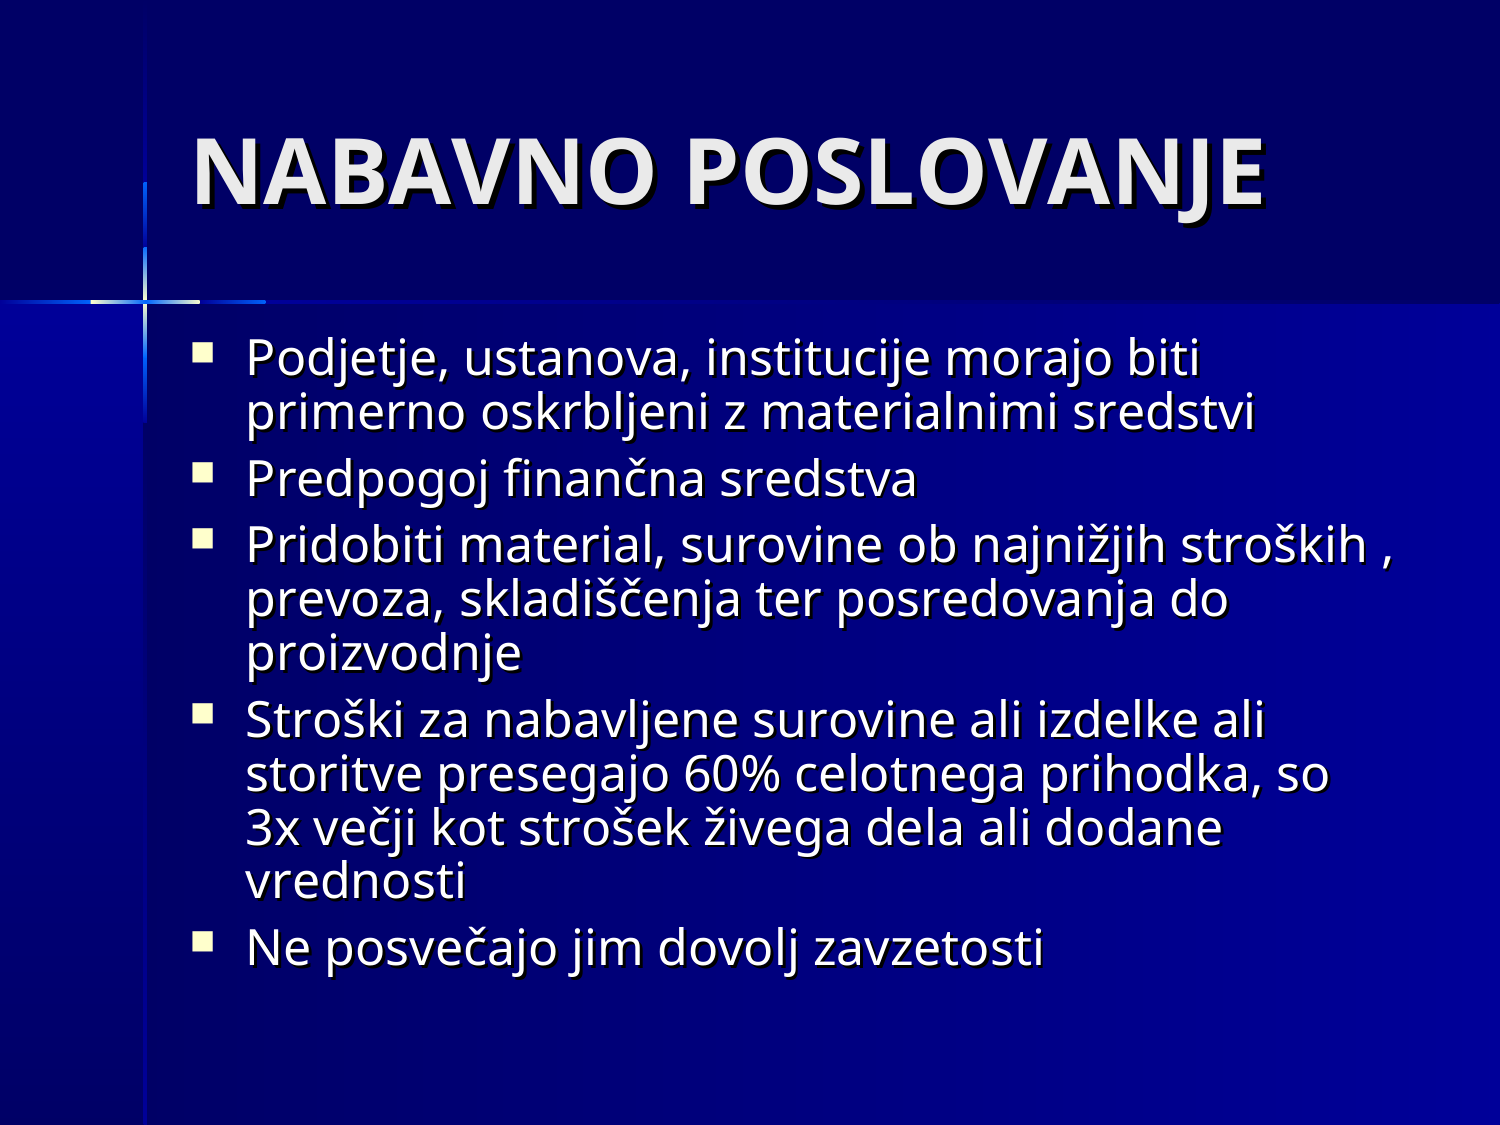

# NABAVNO POSLOVANJE
Podjetje, ustanova, institucije morajo biti primerno oskrbljeni z materialnimi sredstvi
Predpogoj finančna sredstva
Pridobiti material, surovine ob najnižjih stroških , prevoza, skladiščenja ter posredovanja do proizvodnje
Stroški za nabavljene surovine ali izdelke ali storitve presegajo 60% celotnega prihodka, so 3x večji kot strošek živega dela ali dodane vrednosti
Ne posvečajo jim dovolj zavzetosti